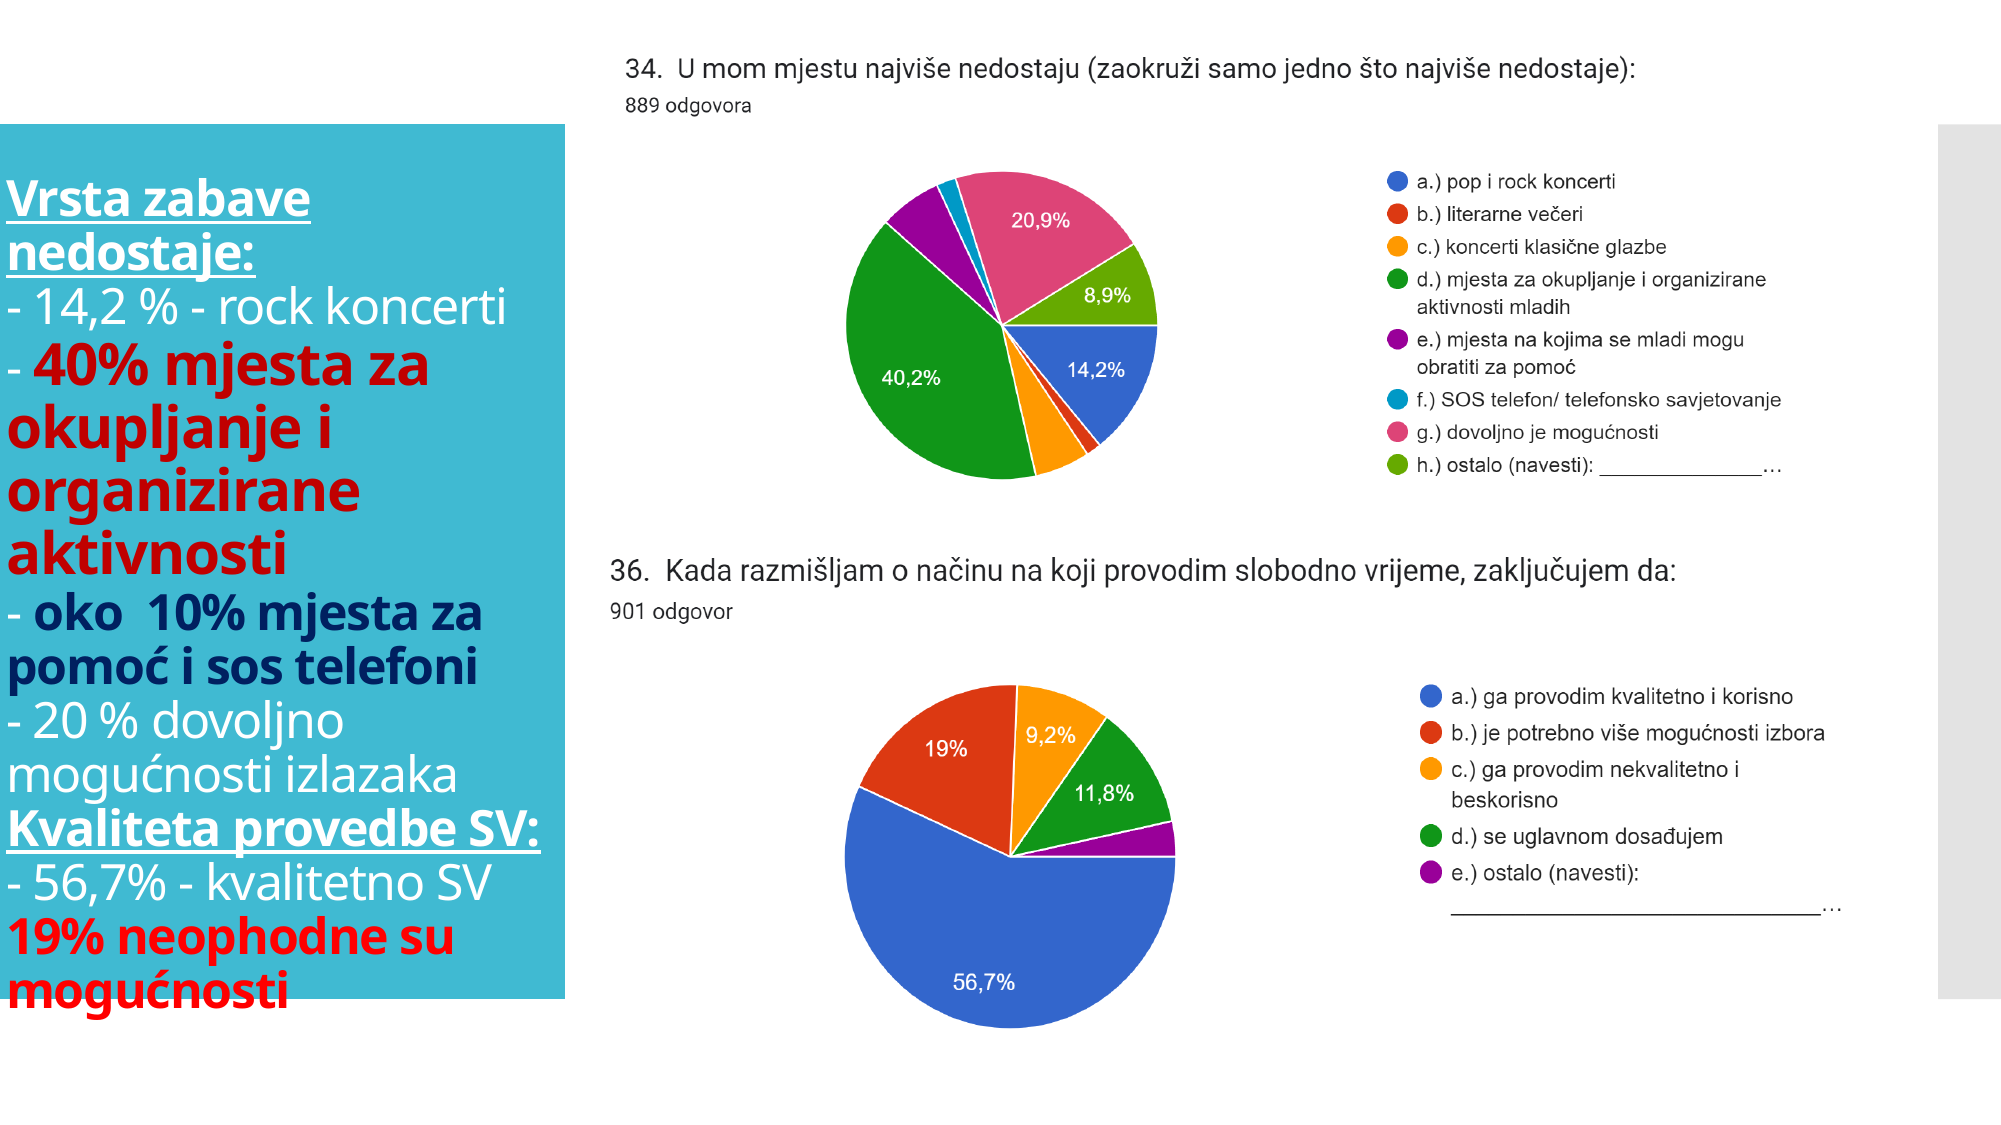

# Vrsta zabave nedostaje: - 14,2 % - rock koncerti - 40% mjesta za okupljanje i organizirane aktivnosti - oko 10% mjesta za pomoć i sos telefoni - 20 % dovoljno mogućnosti izlazaka Kvaliteta provedbe SV: - 56,7% - kvalitetno SV 19% neophodne su mogućnosti - 9,2% nekvalitetno SV - 11,8% navodi dosadu